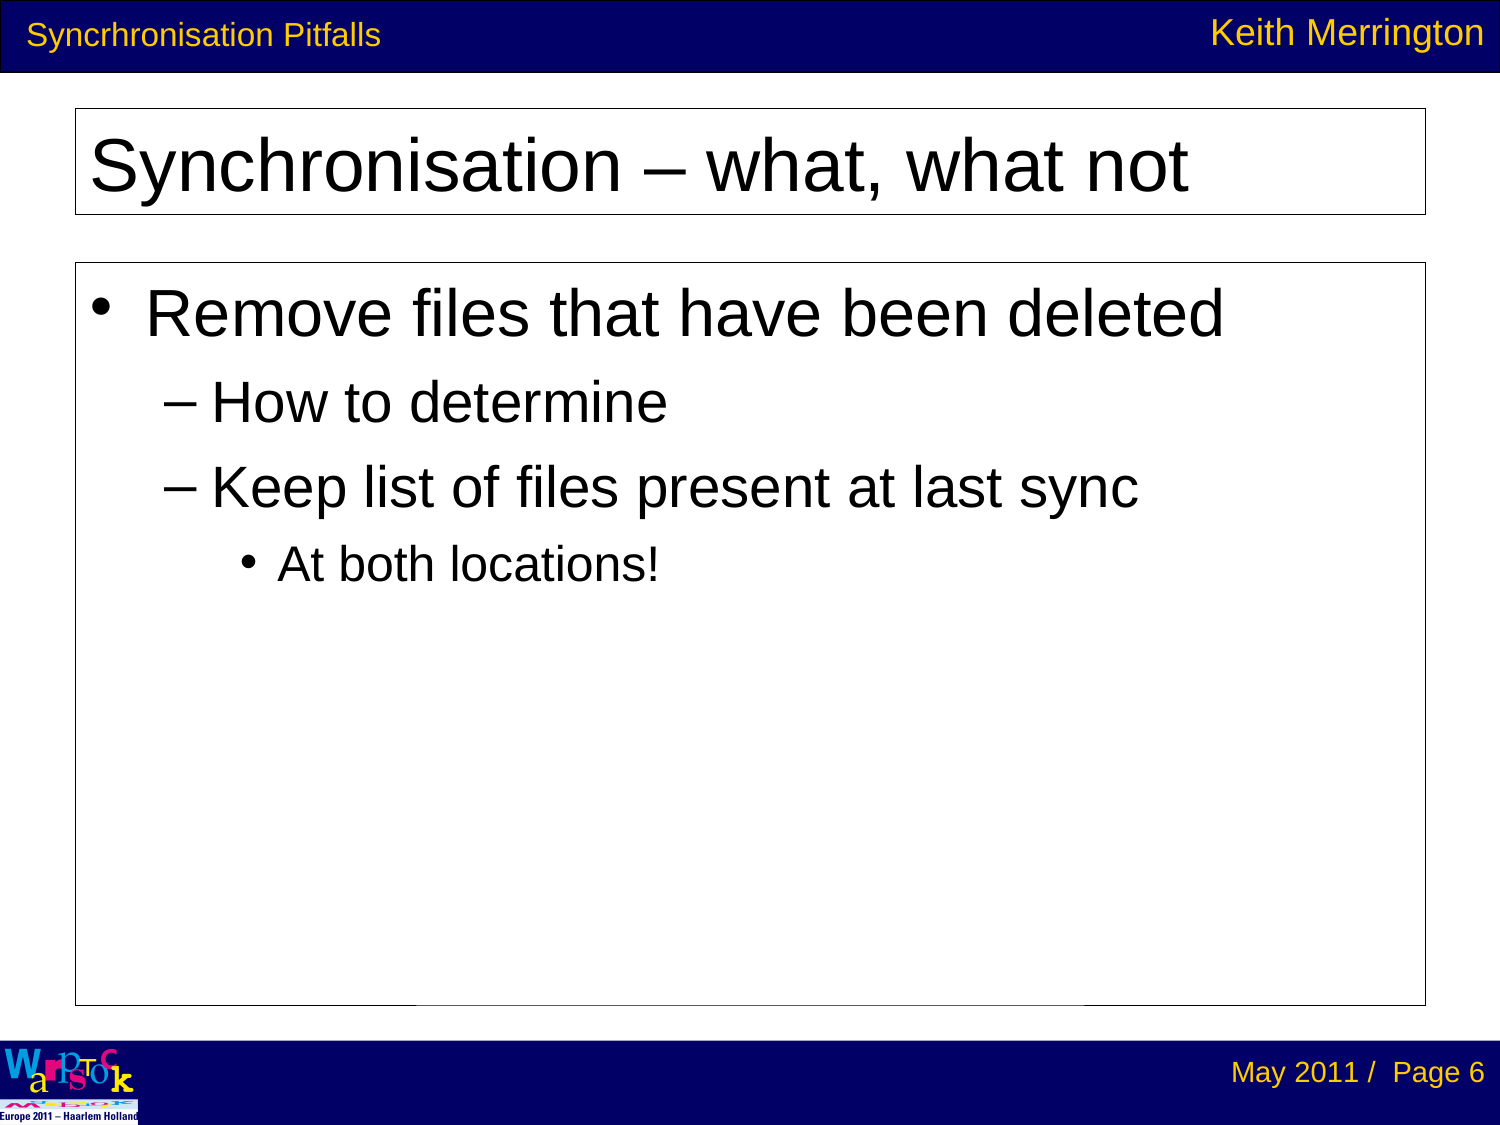

# Synchronisation – what, what not
Remove files that have been deleted
How to determine
Keep list of files present at last sync
At both locations!